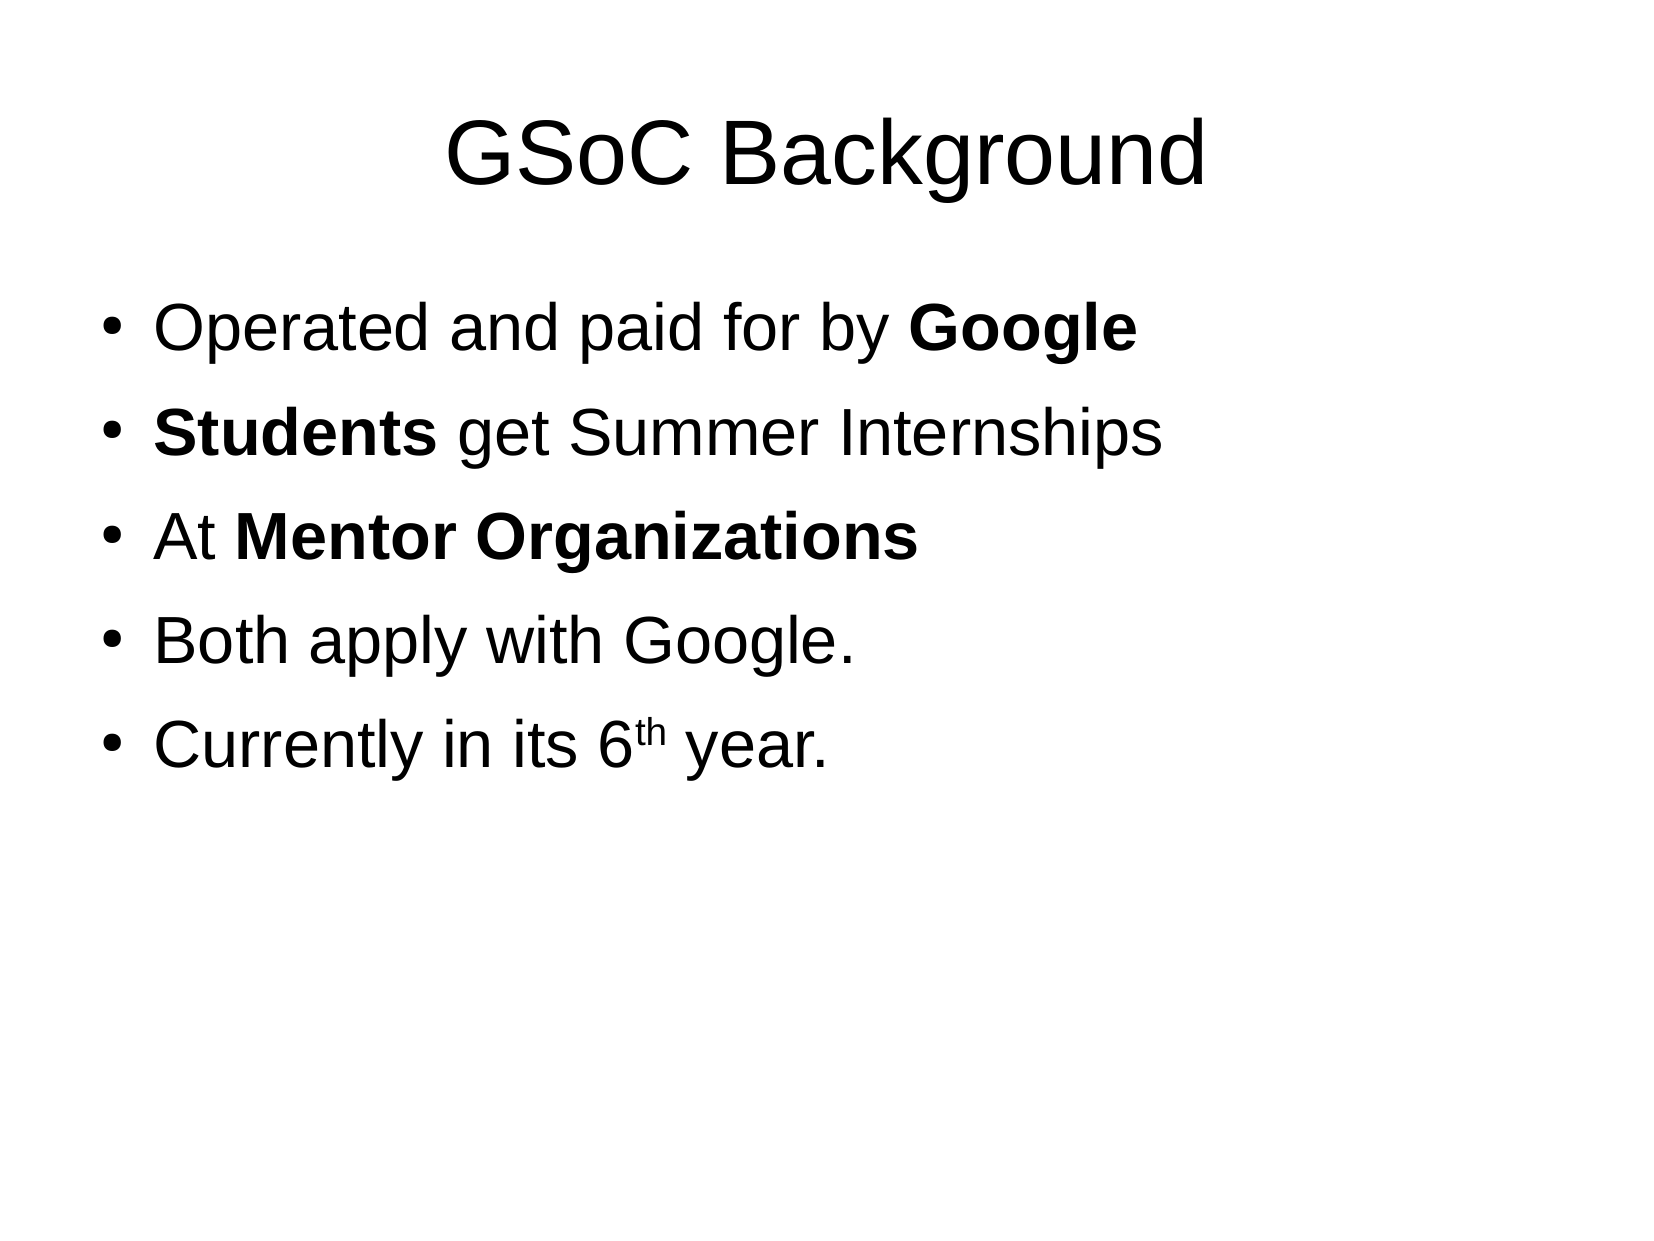

# GSoC Background
Operated and paid for by Google
Students get Summer Internships
At Mentor Organizations
Both apply with Google.
Currently in its 6th year.